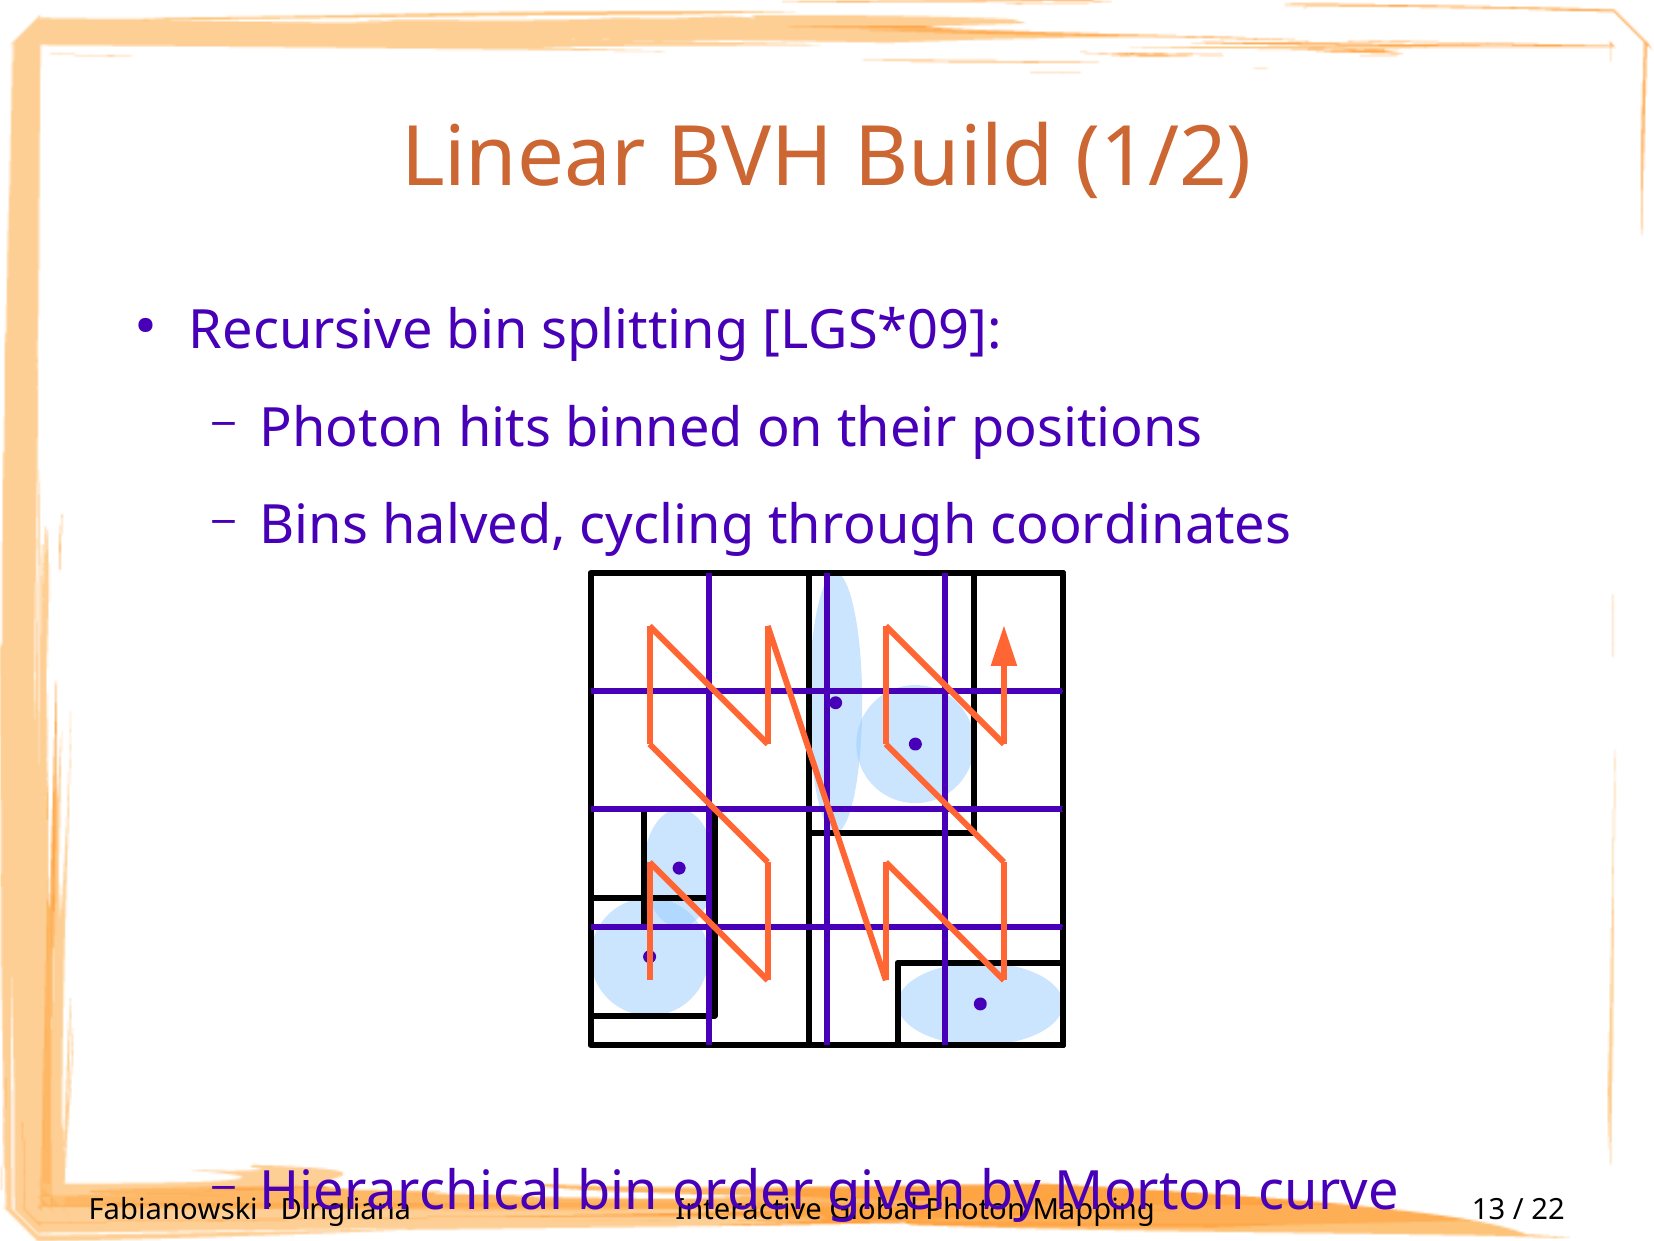

# Linear BVH Build (1/2)
Recursive bin splitting [LGS*09]:
Photon hits binned on their positions
Bins halved, cycling through coordinates
Hierarchical bin order given by Morton curve